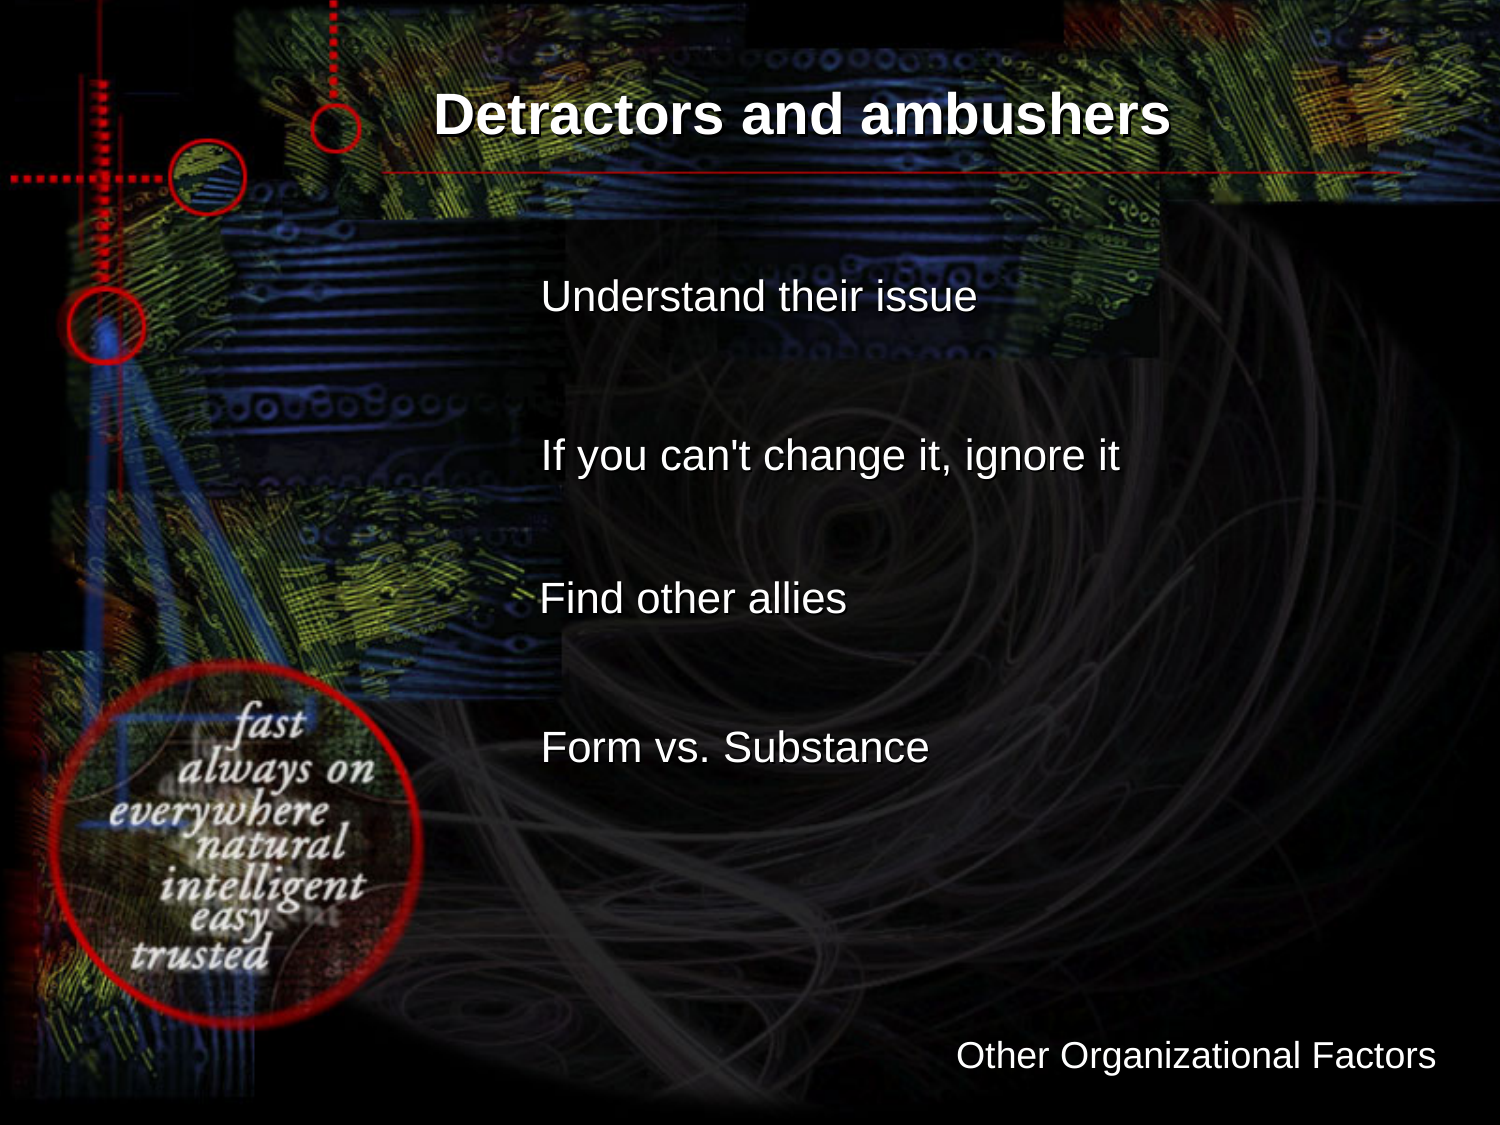

# Detractors and ambushers
Understand their issue
If you can't change it, ignore it
Find other allies
Form vs. Substance
Other Organizational Factors